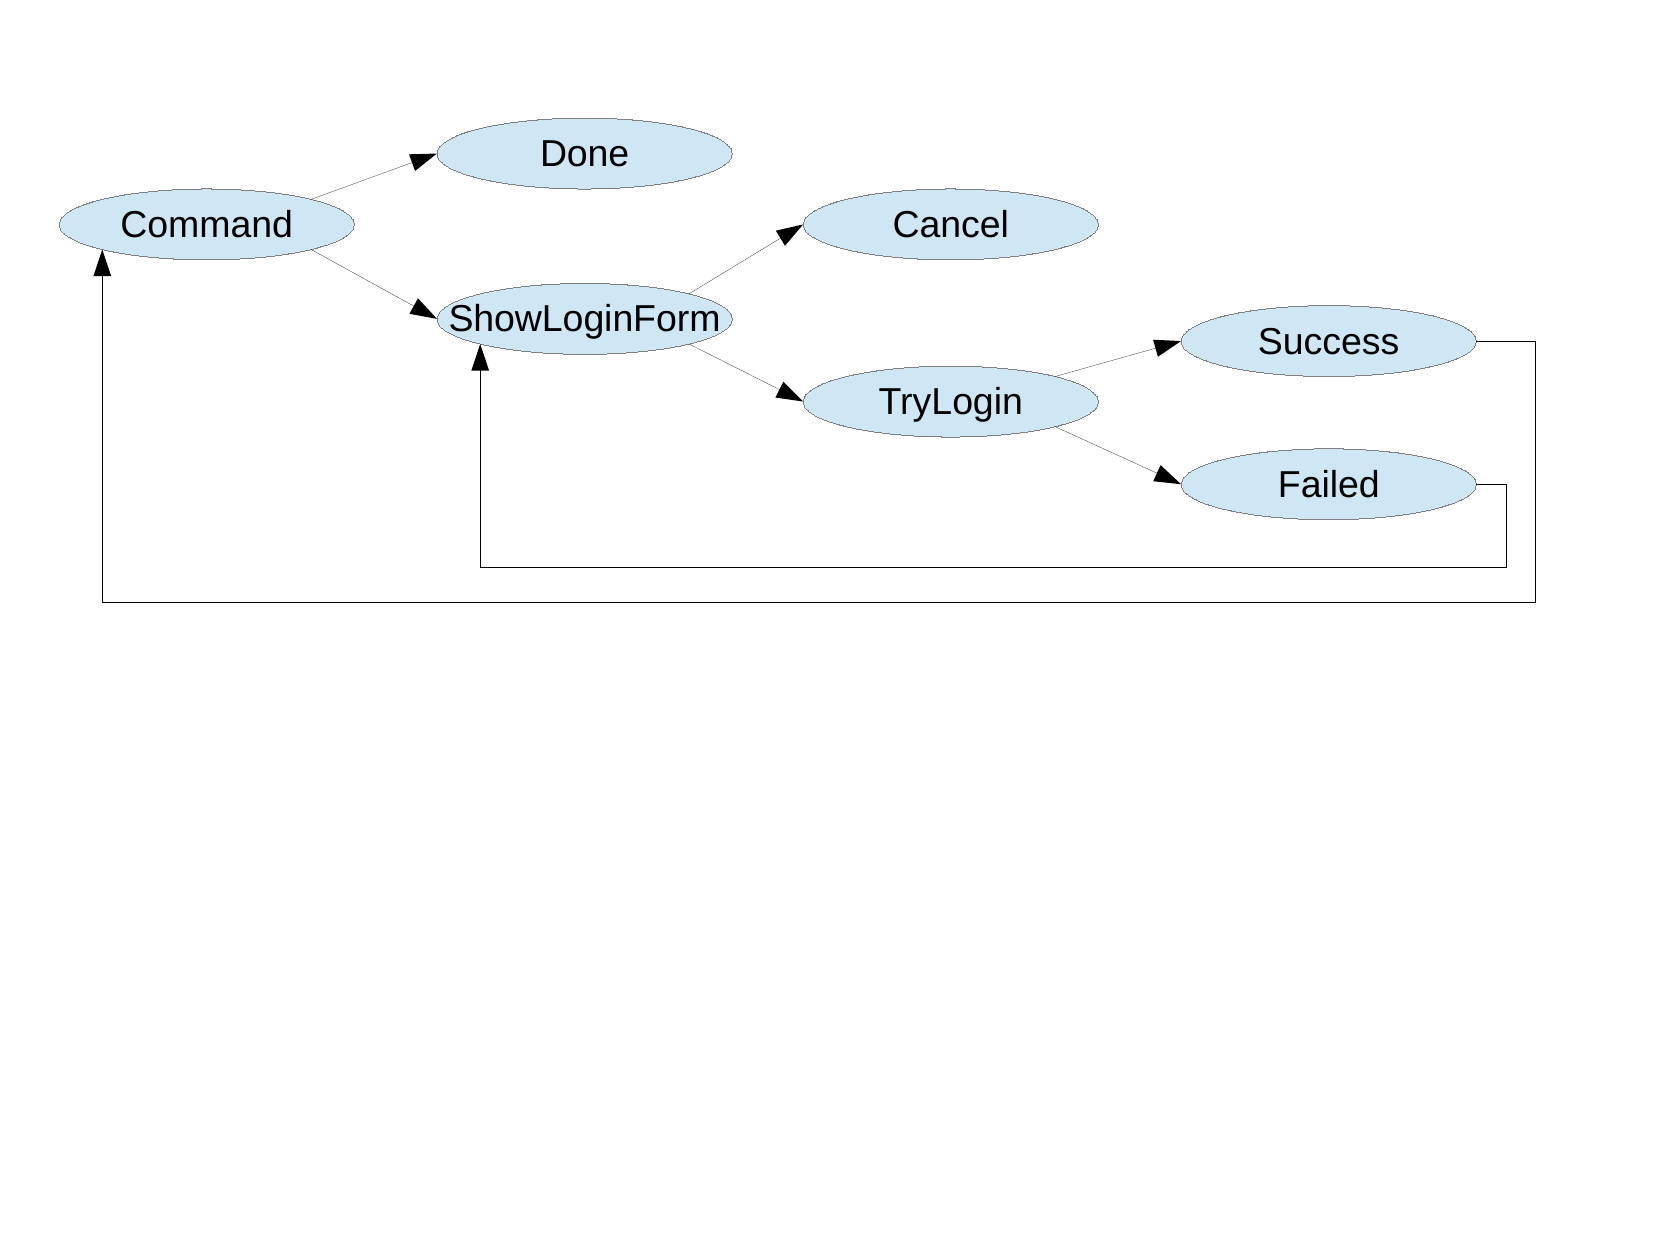

Done
Command
Cancel
ShowLoginForm
Success
TryLogin
Failed